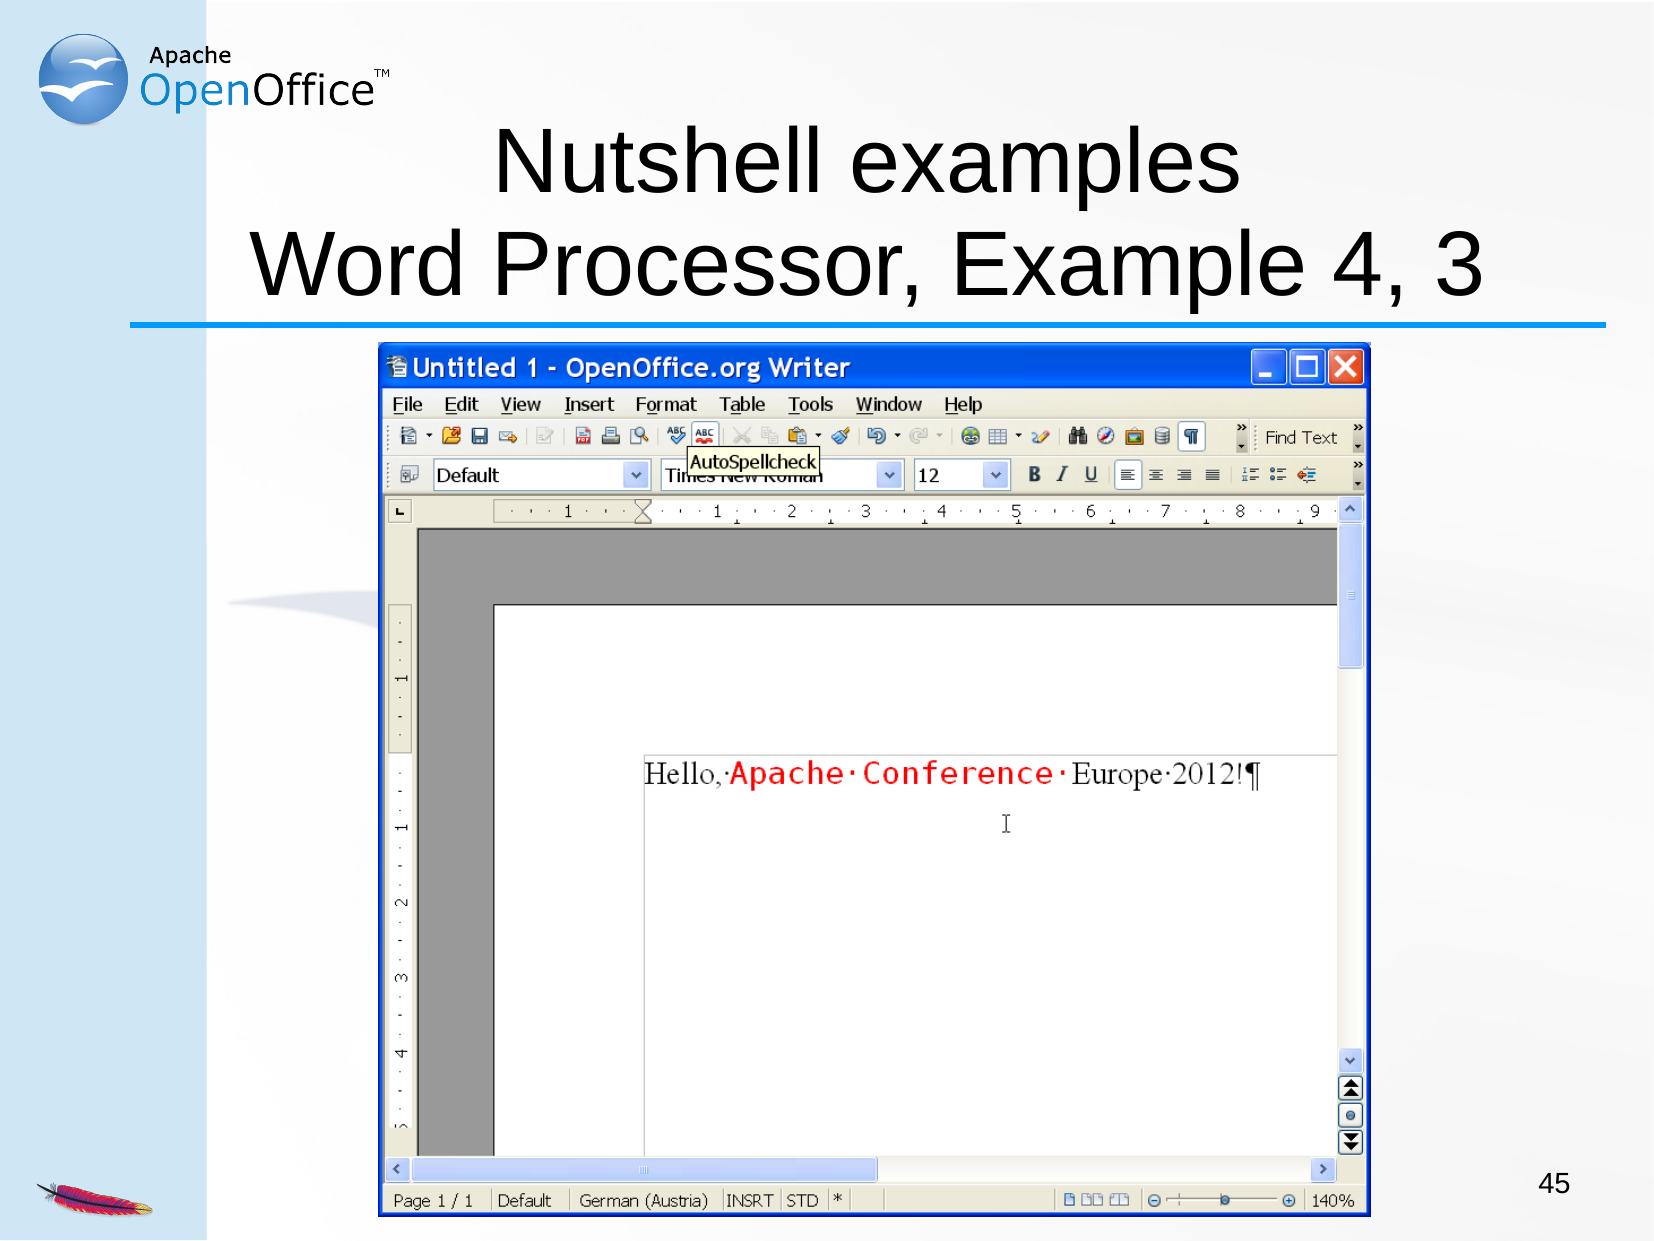

# Nutshell examples Word Processor, Example 4, 3
45